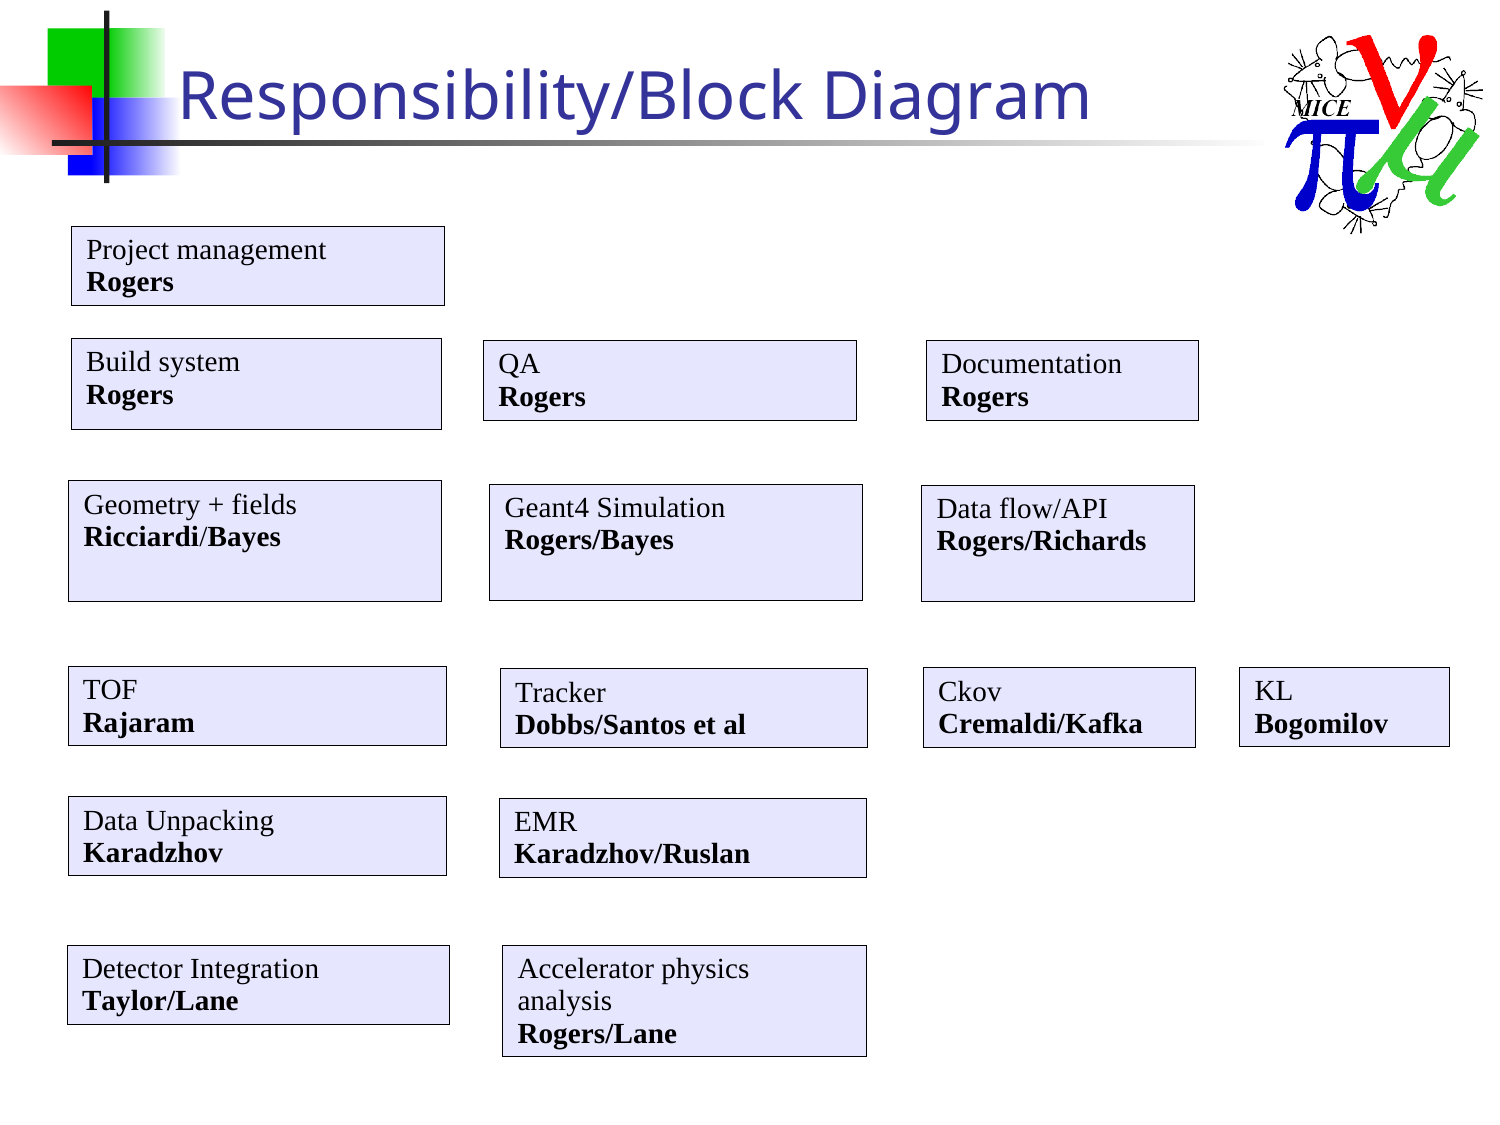

# Responsibility/Block Diagram
Project management
Rogers
Build system
Rogers
QA
Rogers
Documentation
Rogers
Geometry + fields
Ricciardi/Bayes
Geant4 Simulation
Rogers/Bayes
Data flow/API
Rogers/Richards
TOF
Rajaram
KL
Bogomilov
Ckov
Cremaldi/Kafka
Tracker
Dobbs/Santos et al
Data Unpacking
Karadzhov
EMR
Karadzhov/Ruslan
Accelerator physics analysis
Rogers/Lane
Detector Integration
Taylor/Lane